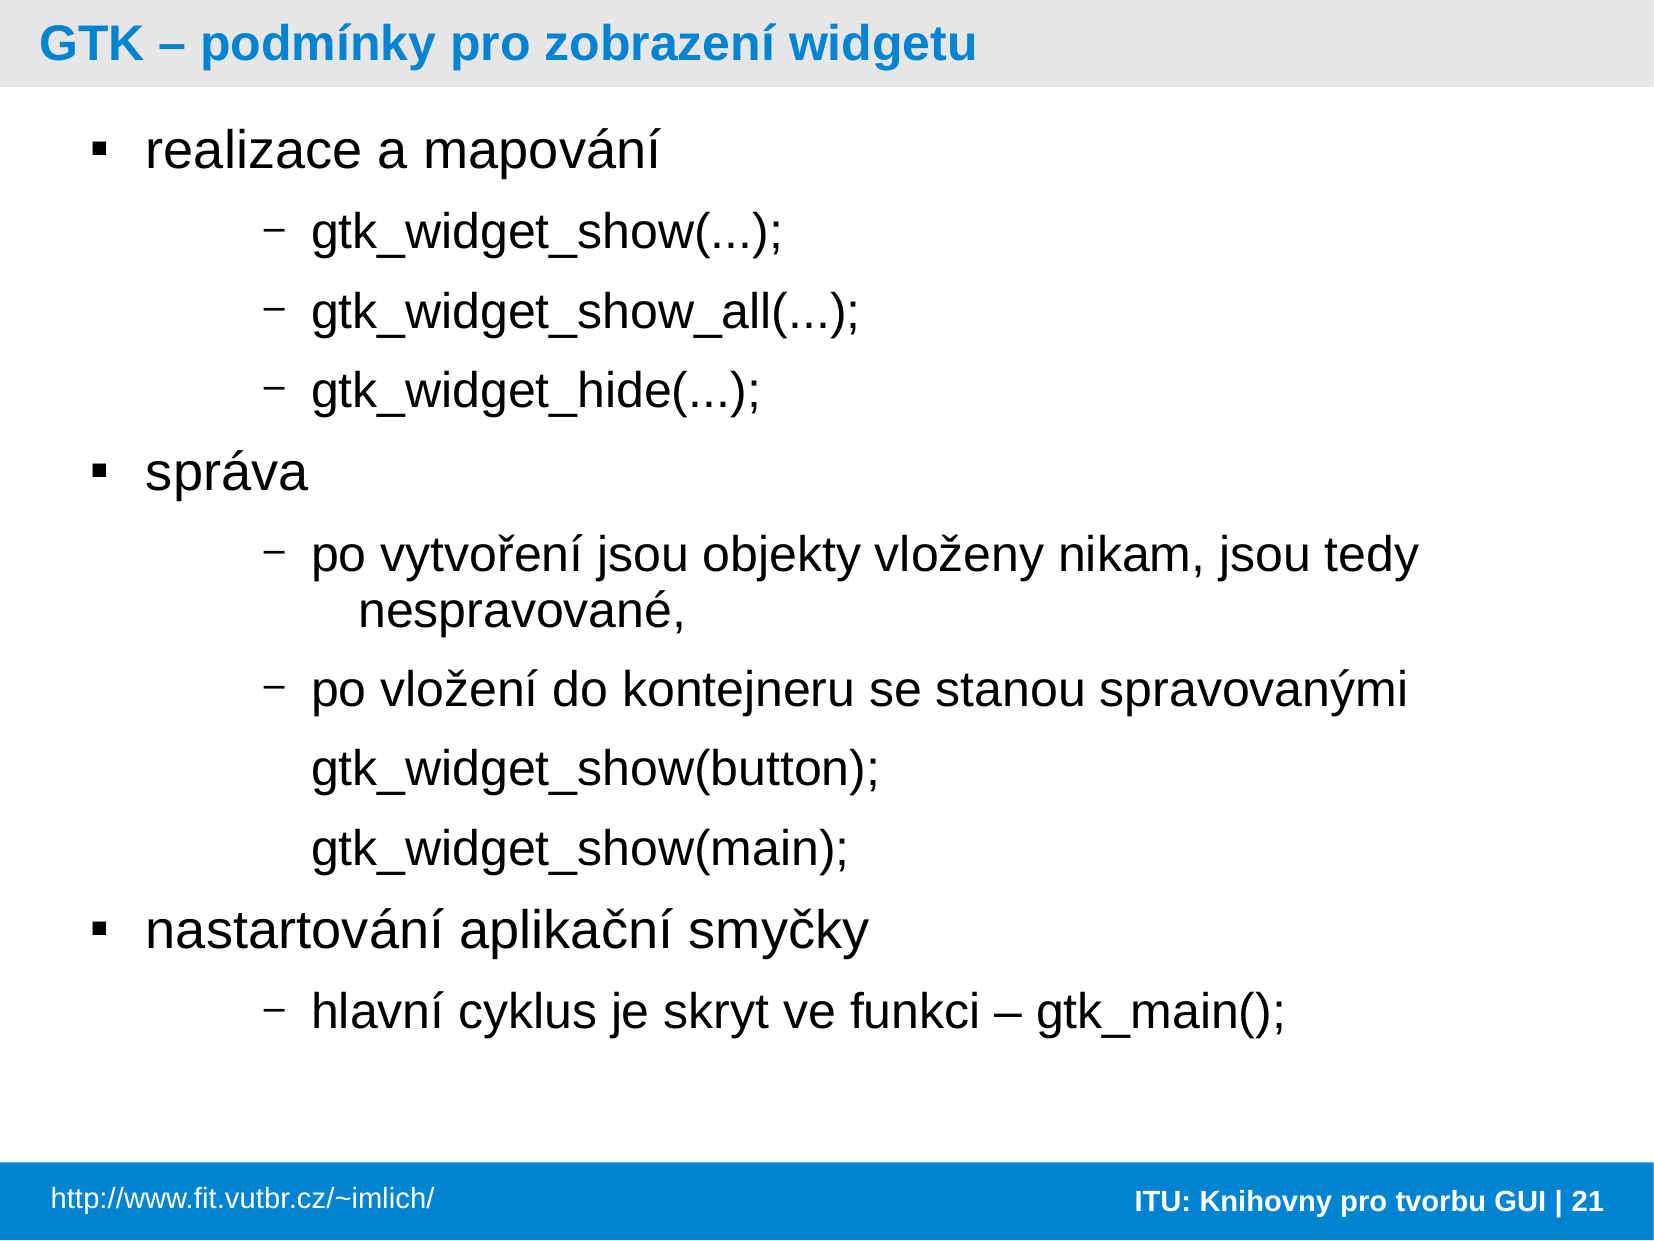

# GTK – podmínky pro zobrazení widgetu
realizace a mapování
gtk_widget_show(...);
gtk_widget_show_all(...);
gtk_widget_hide(...);
správa
po vytvoření jsou objekty vloženy nikam, jsou tedy nespravované,
po vložení do kontejneru se stanou spravovanými
gtk_widget_show(button);
gtk_widget_show(main);
nastartování aplikační smyčky
hlavní cyklus je skryt ve funkci – gtk_main();